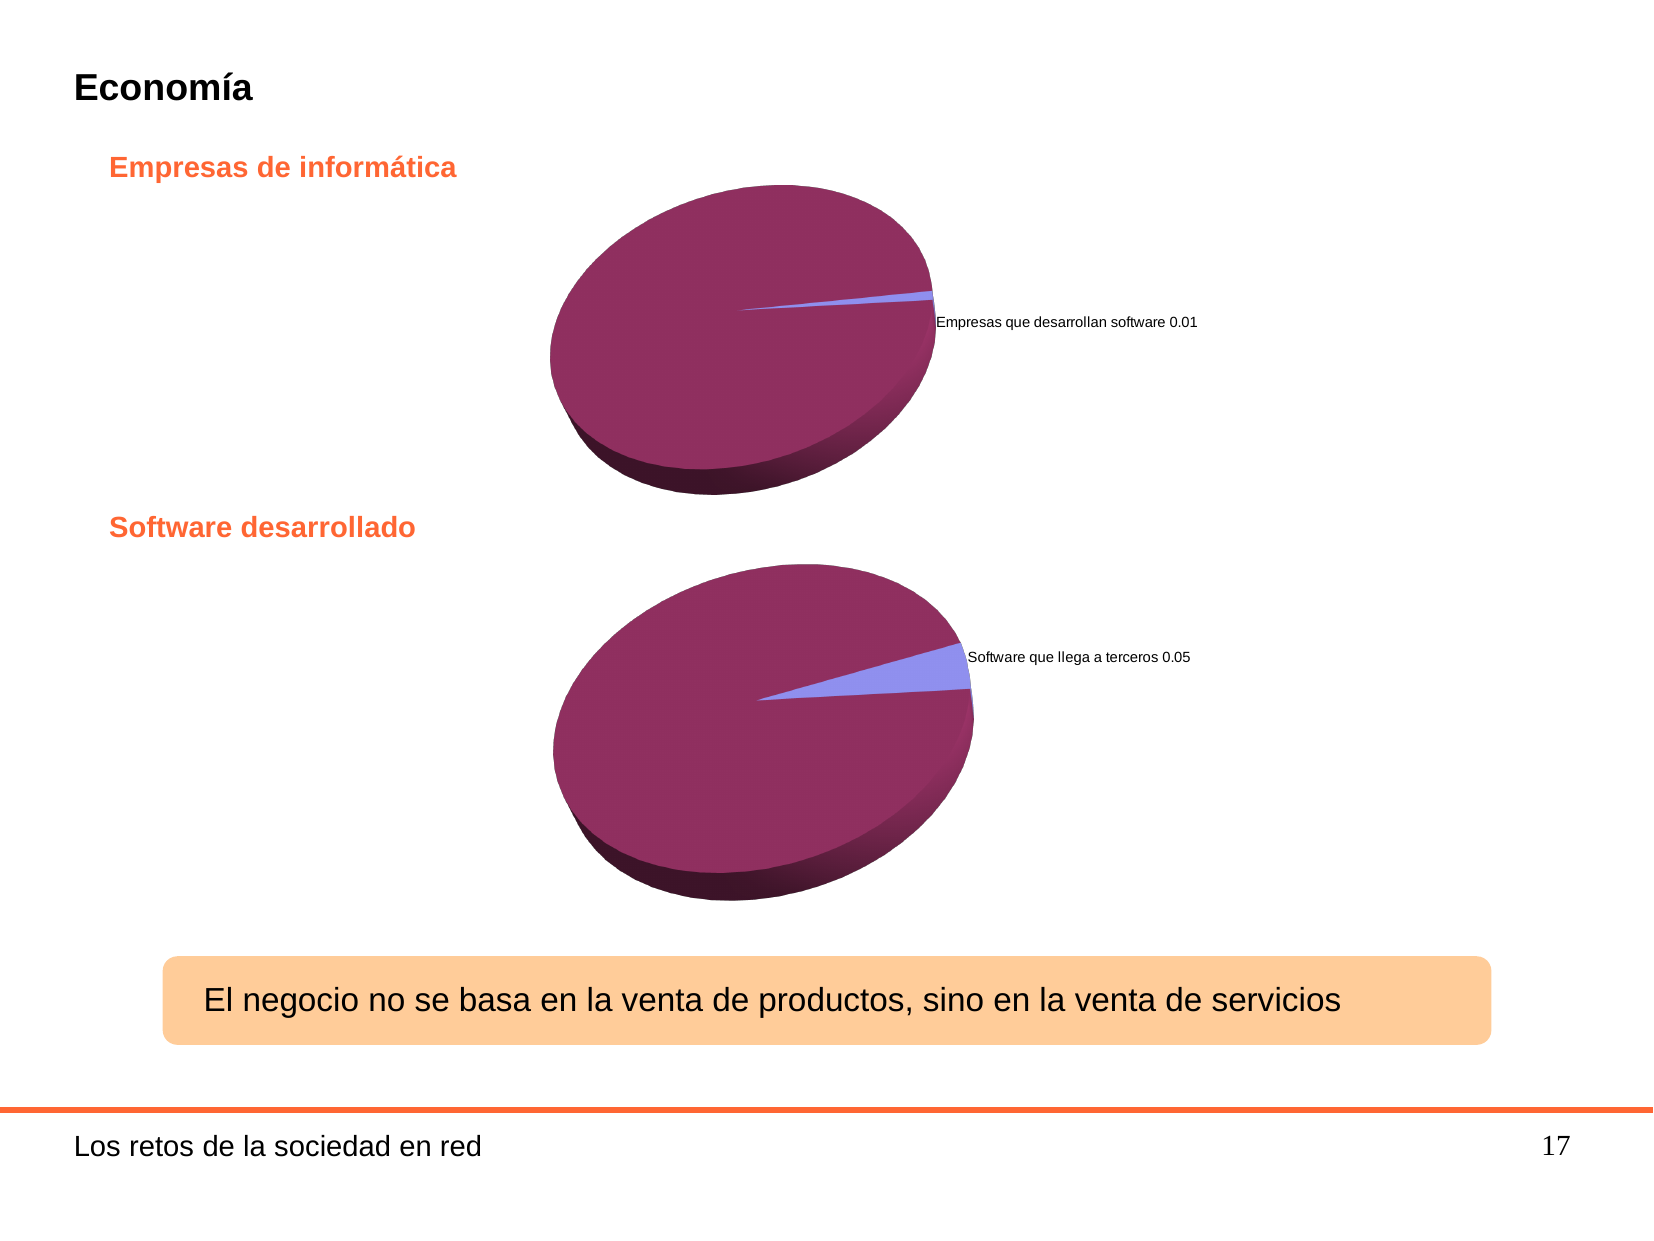

Economía
Empresas de informática
Software desarrollado
[unsupported chart]
[unsupported chart]
El negocio no se basa en la venta de productos, sino en la venta de servicios
Los retos de la sociedad en red
17